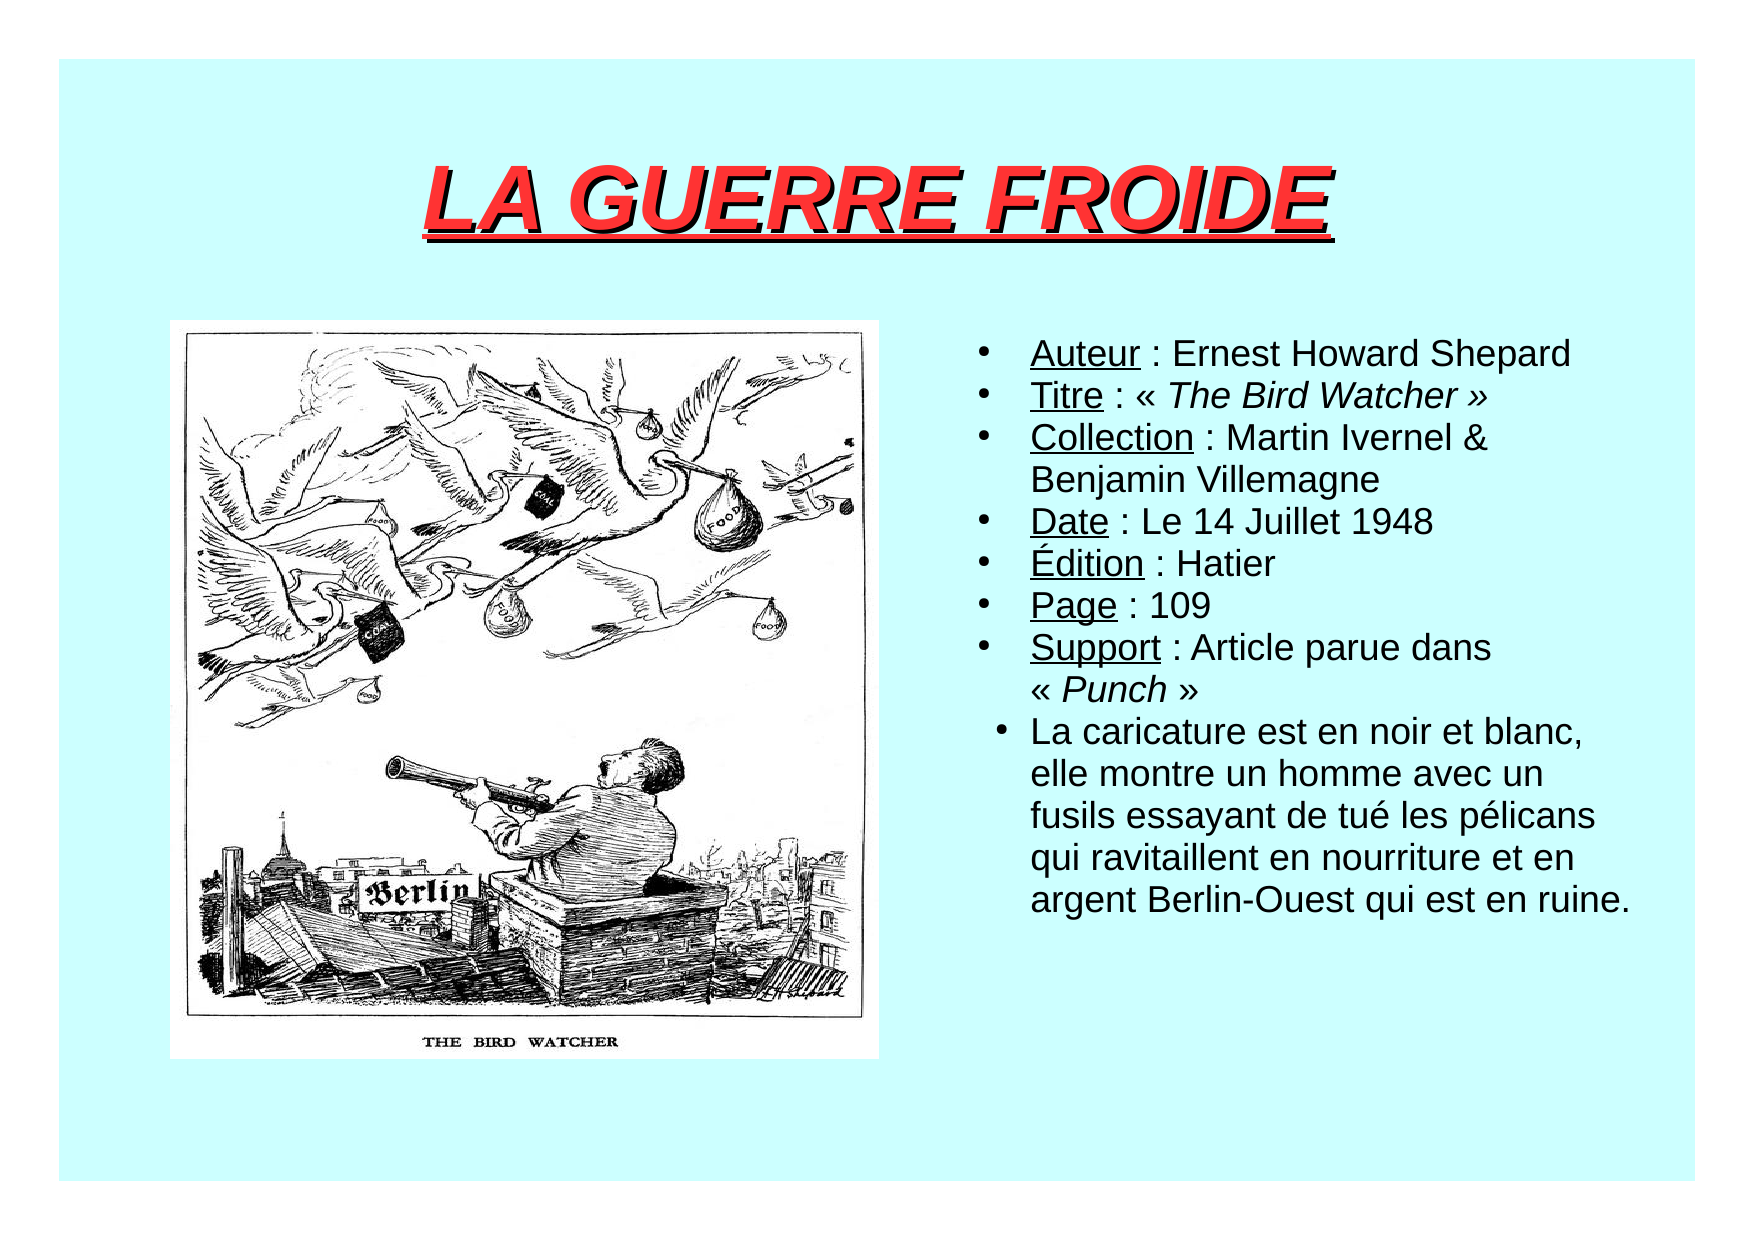

# LA GUERRE FROIDE
Auteur : Ernest Howard Shepard
Titre : « The Bird Watcher »
Collection : Martin Ivernel & Benjamin Villemagne
Date : Le 14 Juillet 1948
Édition : Hatier
Page : 109
Support : Article parue dans « Punch »
La caricature est en noir et blanc, elle montre un homme avec un fusils essayant de tué les pélicans qui ravitaillent en nourriture et en argent Berlin-Ouest qui est en ruine.